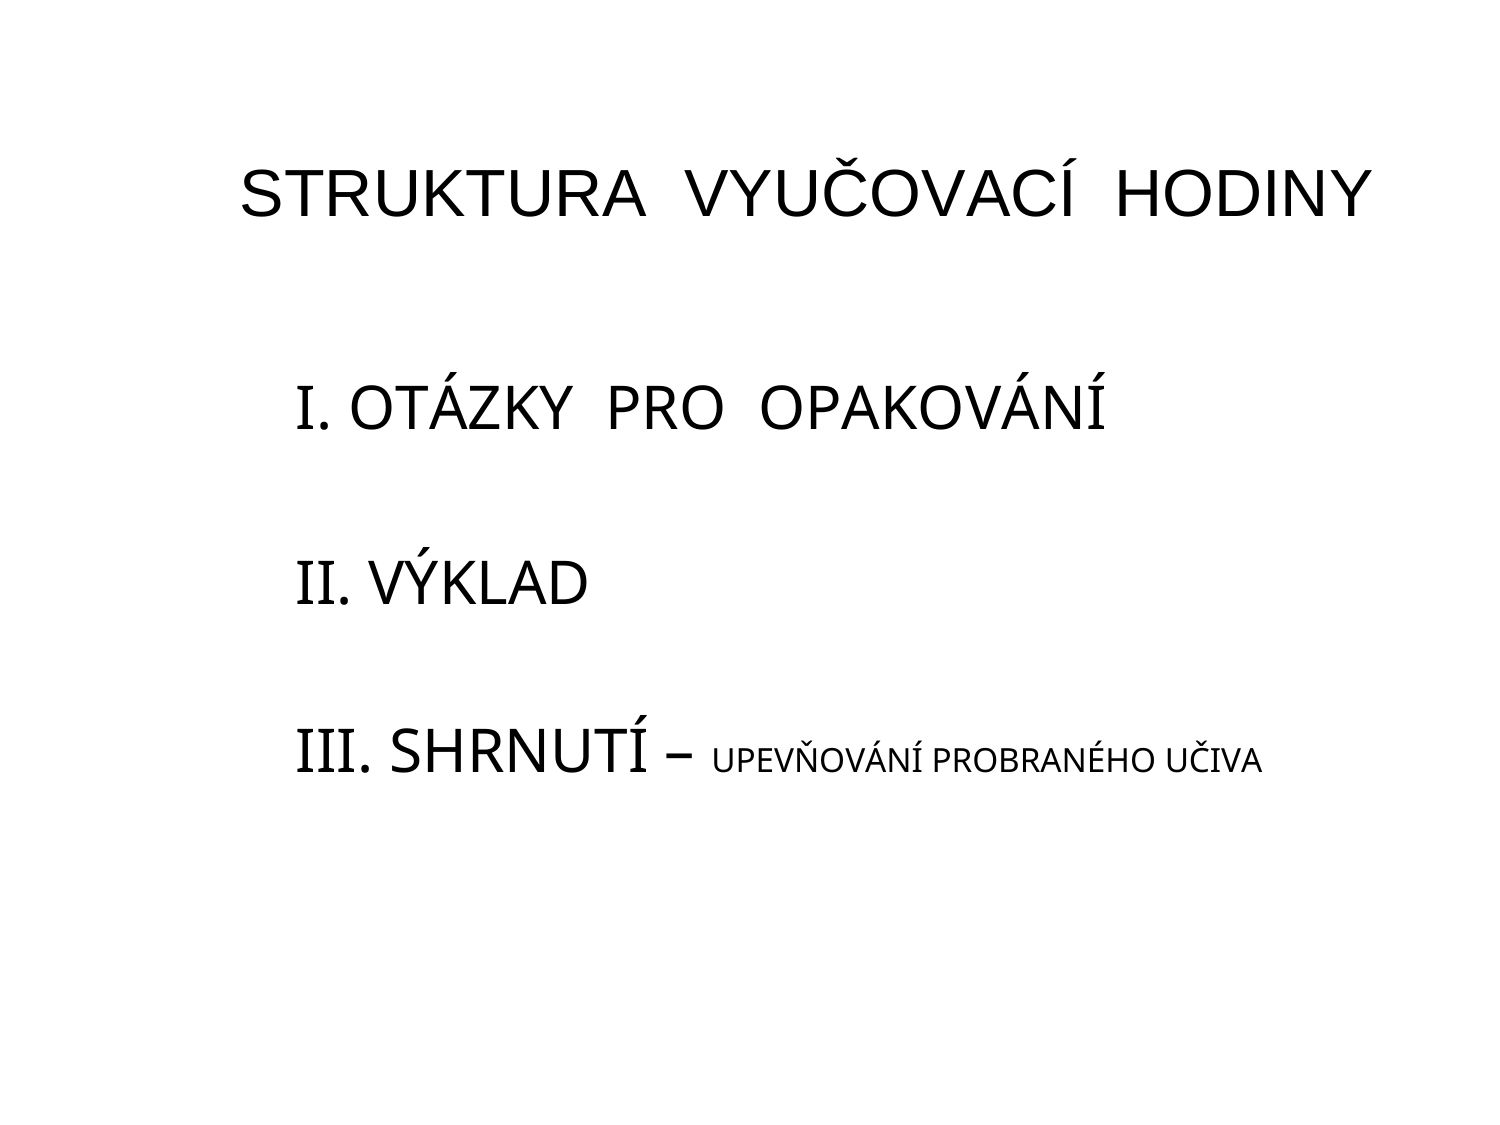

# STRUKTURA VYUČOVACÍ HODINY
	I. OTÁZKY PRO OPAKOVÁNÍ
	II. VÝKLAD
	III. SHRNUTÍ – UPEVŇOVÁNÍ PROBRANÉHO UČIVA